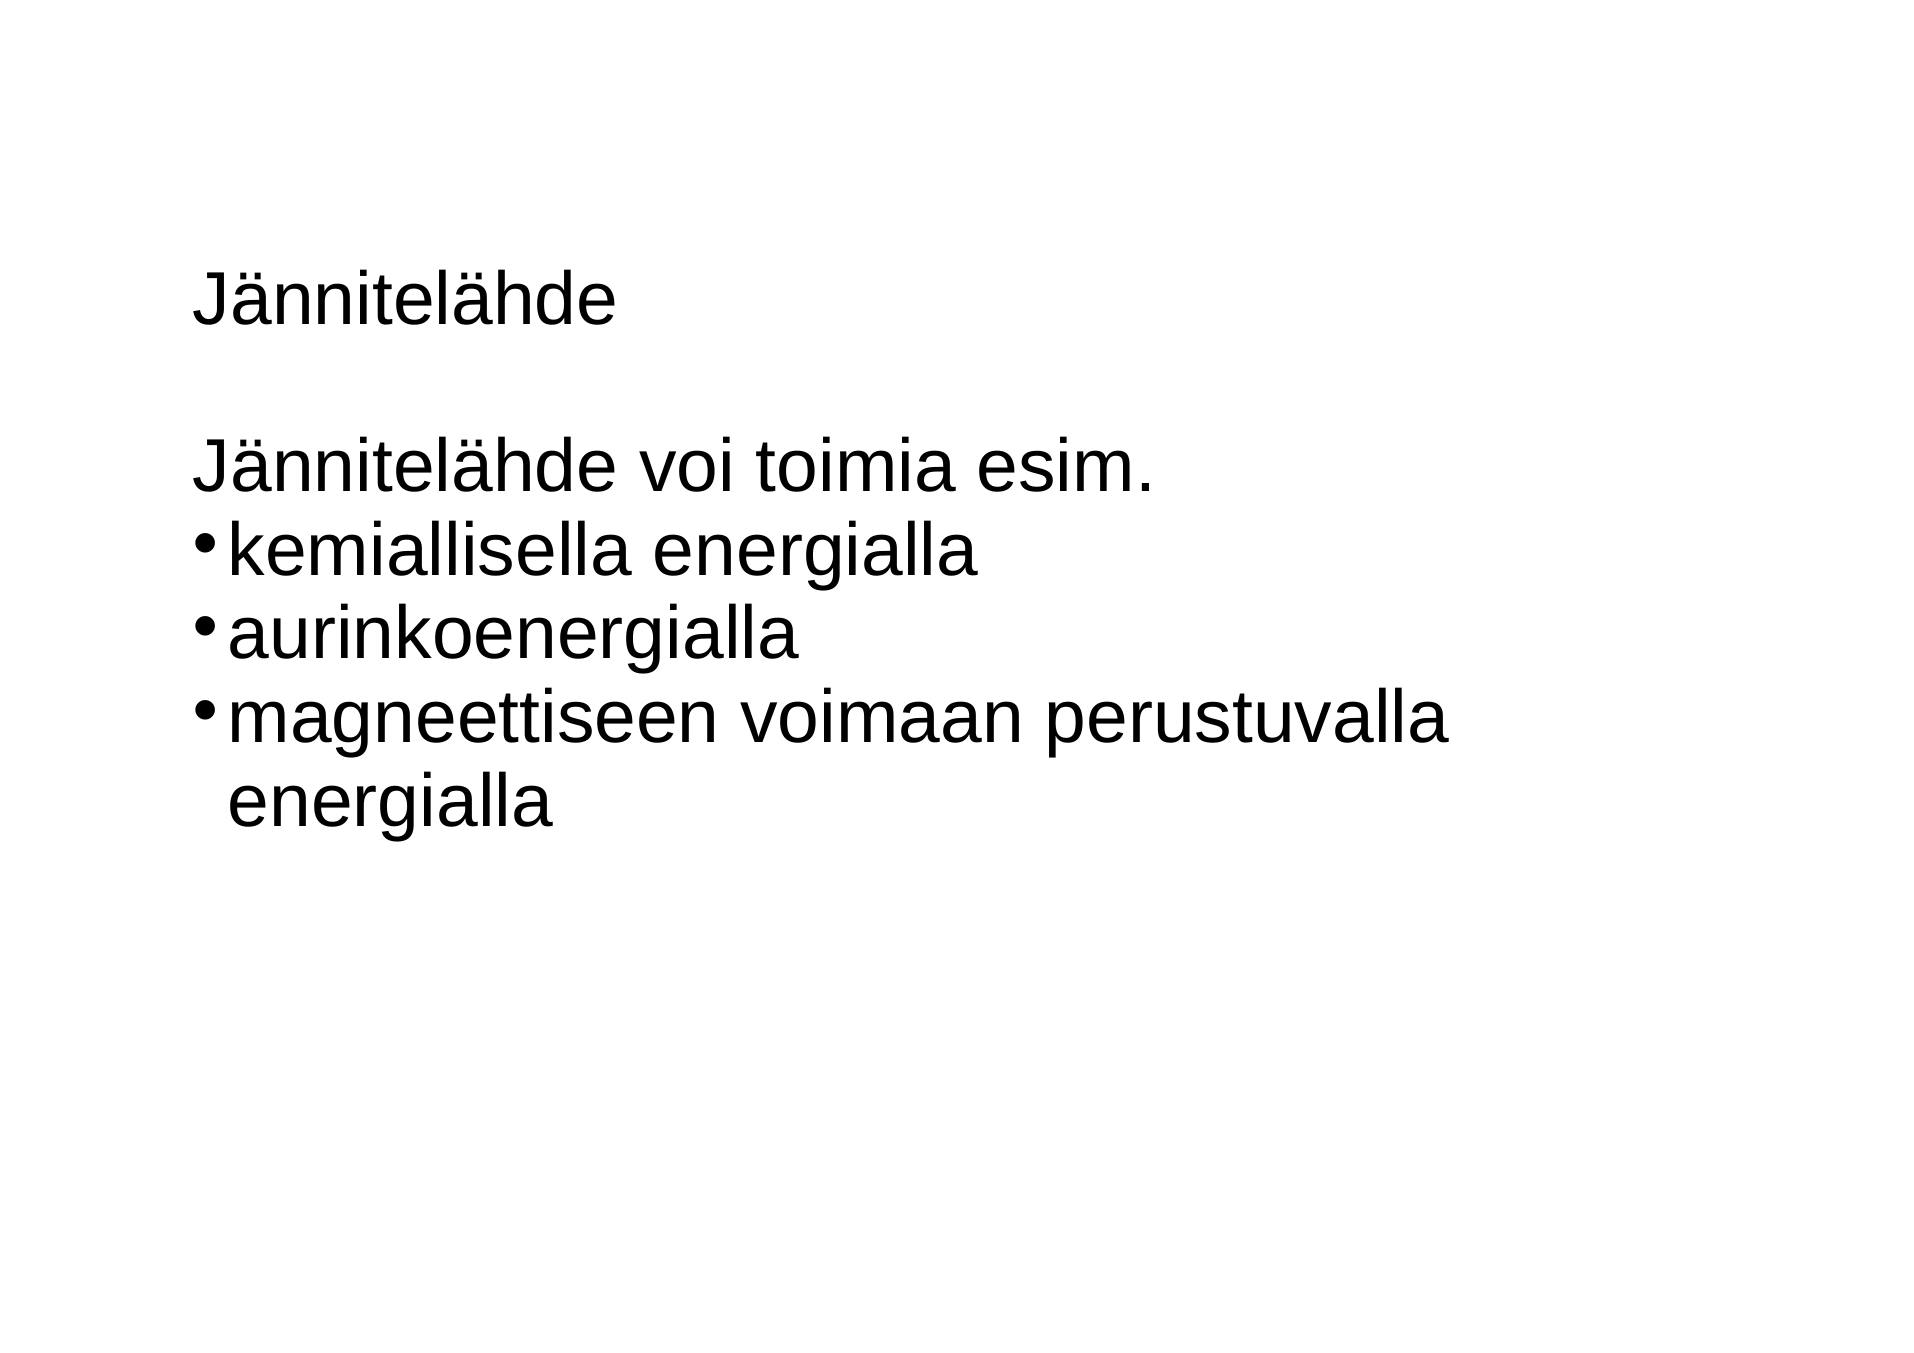

Jännitelähde
Jännitelähde voi toimia esim.
kemiallisella energialla
aurinkoenergialla
magneettiseen voimaan perustuvalla energialla